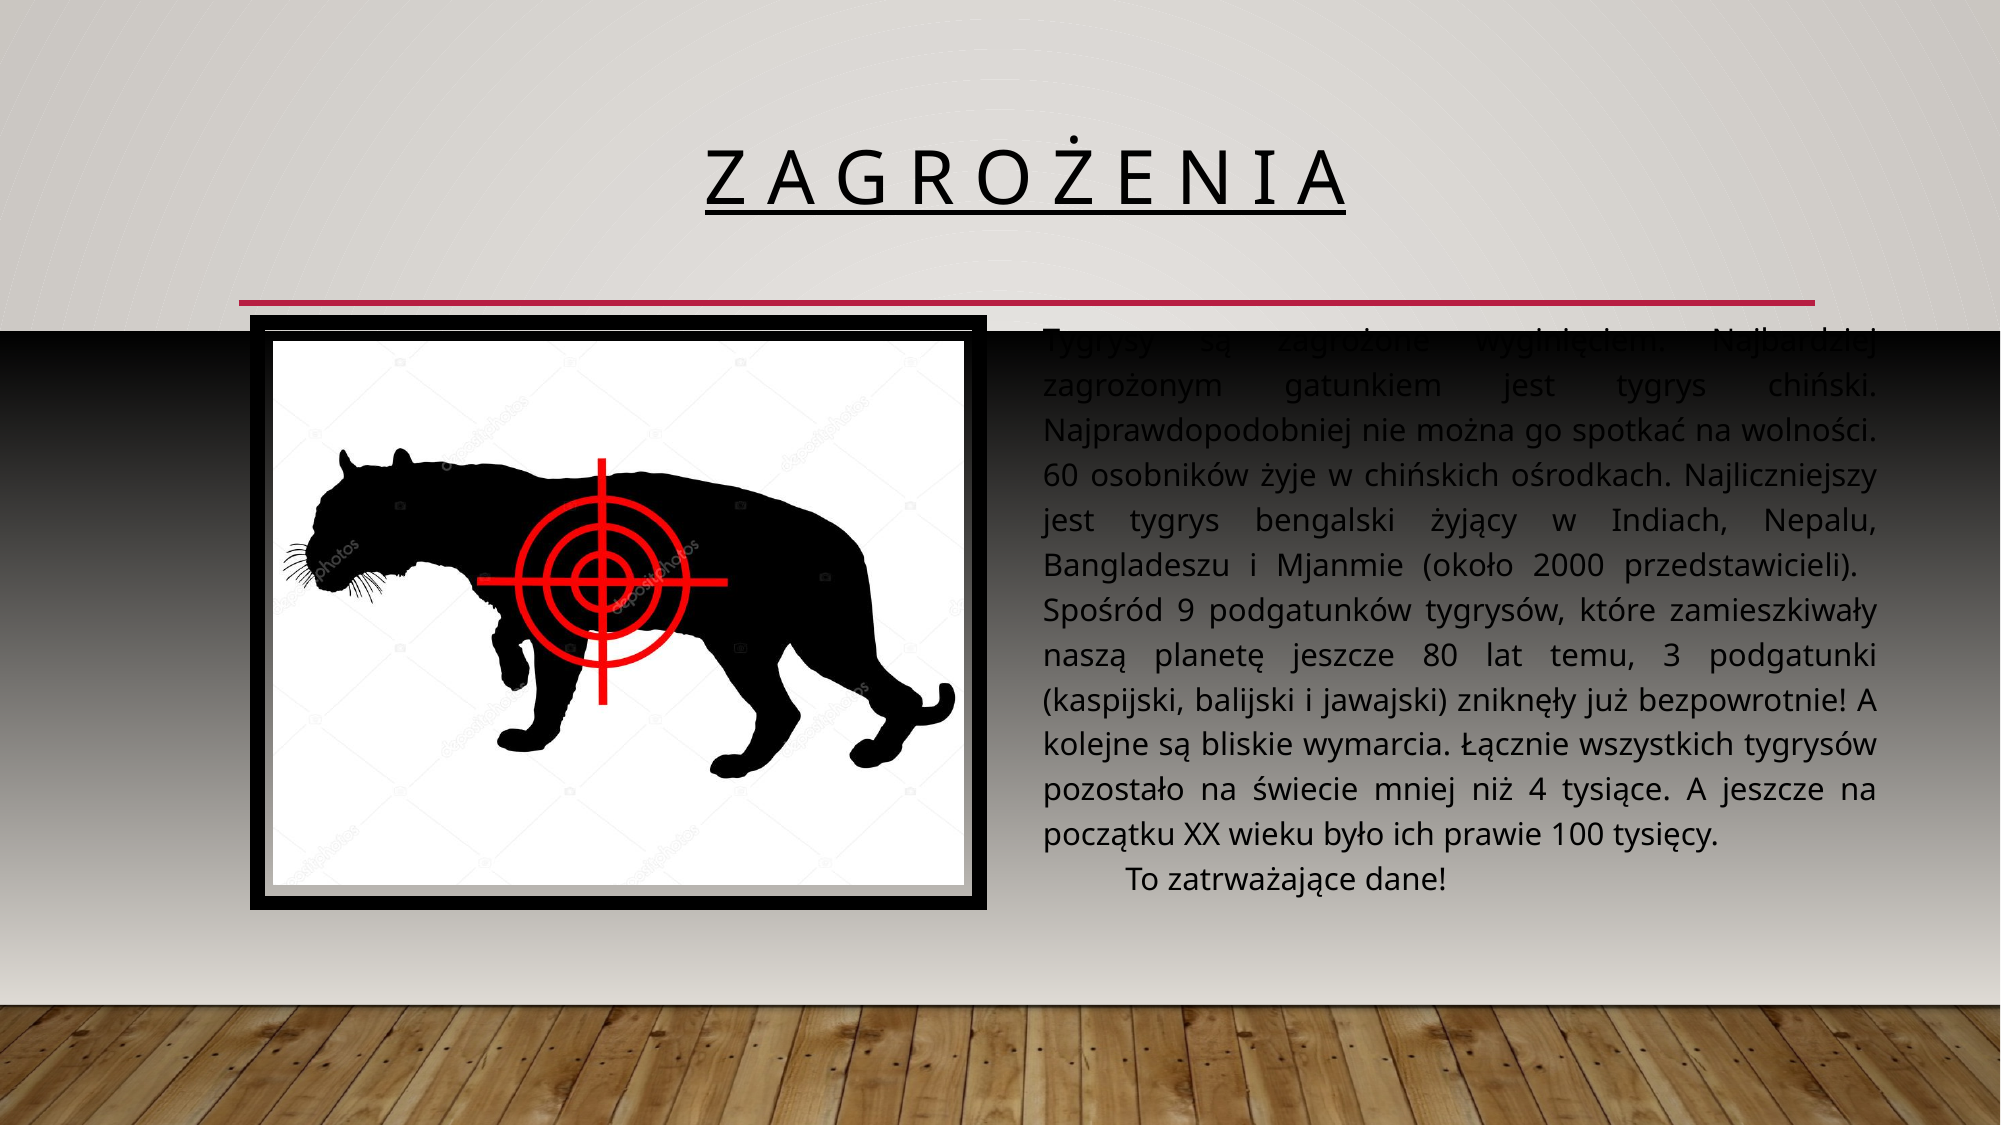

# Z a g r o ż e n i a
Tygrysy są zagrożone wyginięciem. Najbardziej zagrożonym gatunkiem jest tygrys chiński. Najprawdopodobniej nie można go spotkać na wolności. 60 osobników żyje w chińskich ośrodkach. Najliczniejszy jest tygrys bengalski żyjący w Indiach, Nepalu, Bangladeszu i Mjanmie (około 2000 przedstawicieli). Spośród 9 podgatunków tygrysów, które zamieszkiwały naszą planetę jeszcze 80 lat temu, 3 podgatunki (kaspijski, balijski i jawajski) zniknęły już bezpowrotnie! A kolejne są bliskie wymarcia. Łącznie wszystkich tygrysów pozostało na świecie mniej niż 4 tysiące. A jeszcze na początku XX wieku było ich prawie 100 tysięcy. To zatrważające dane!